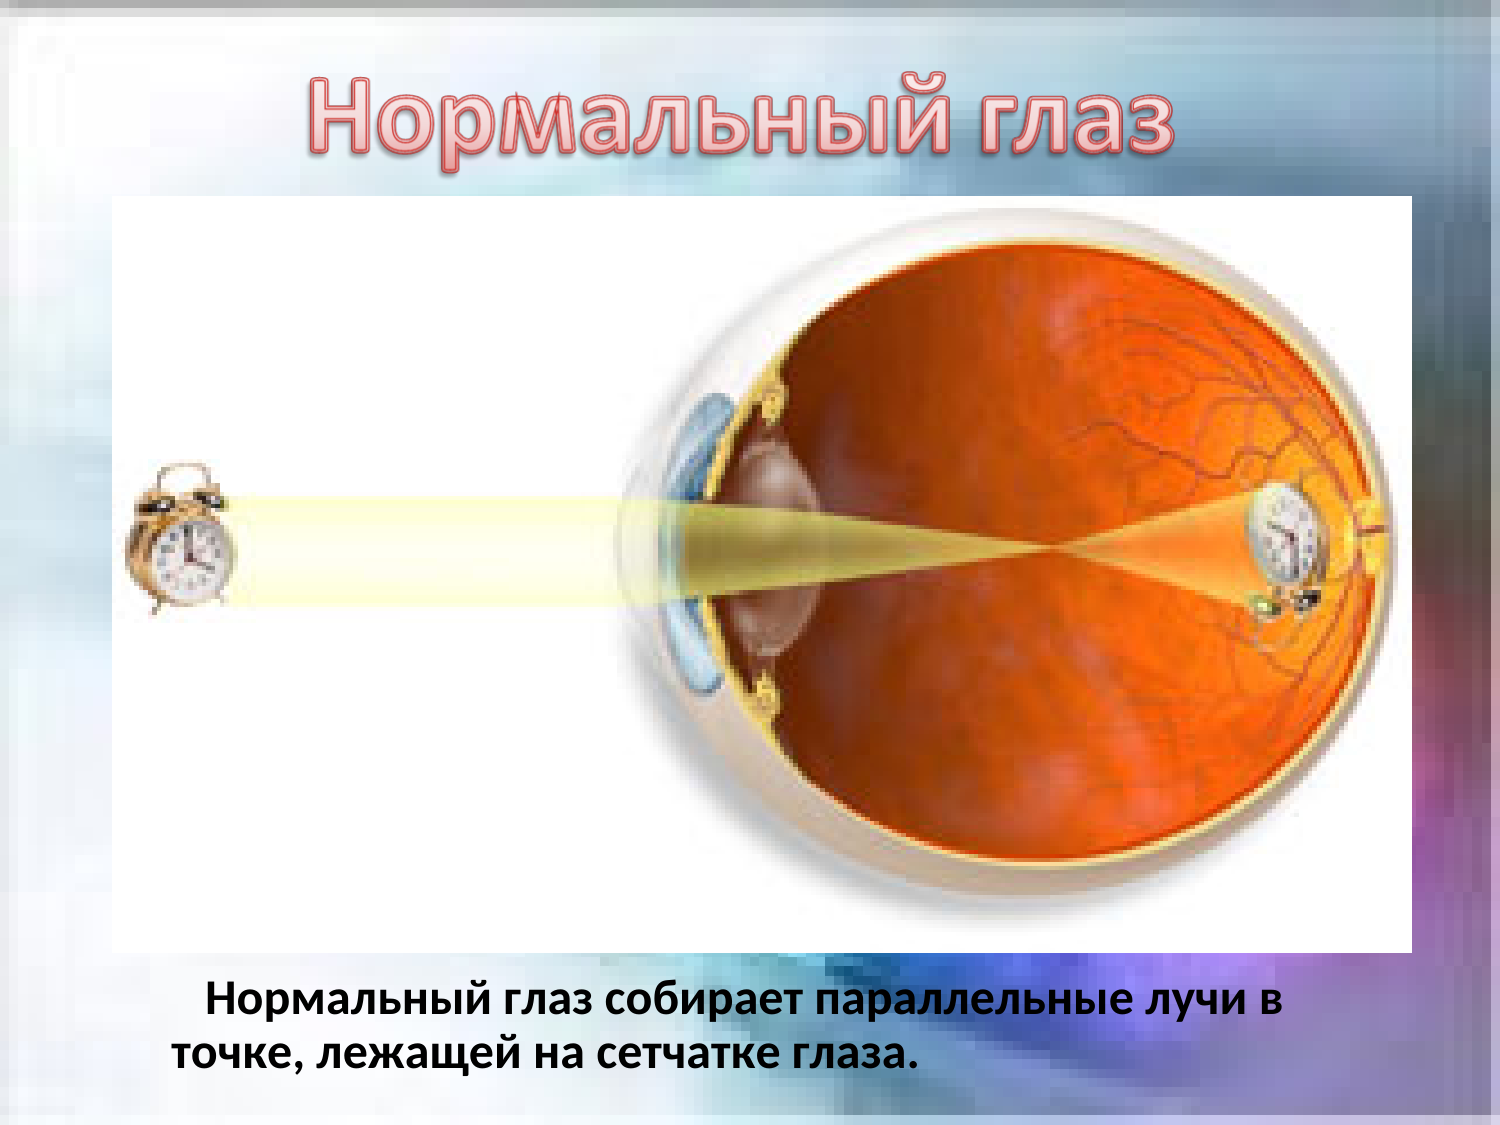

Нормальный глаз собирает параллельные лучи в точке, лежащей на сетчатке глаза.